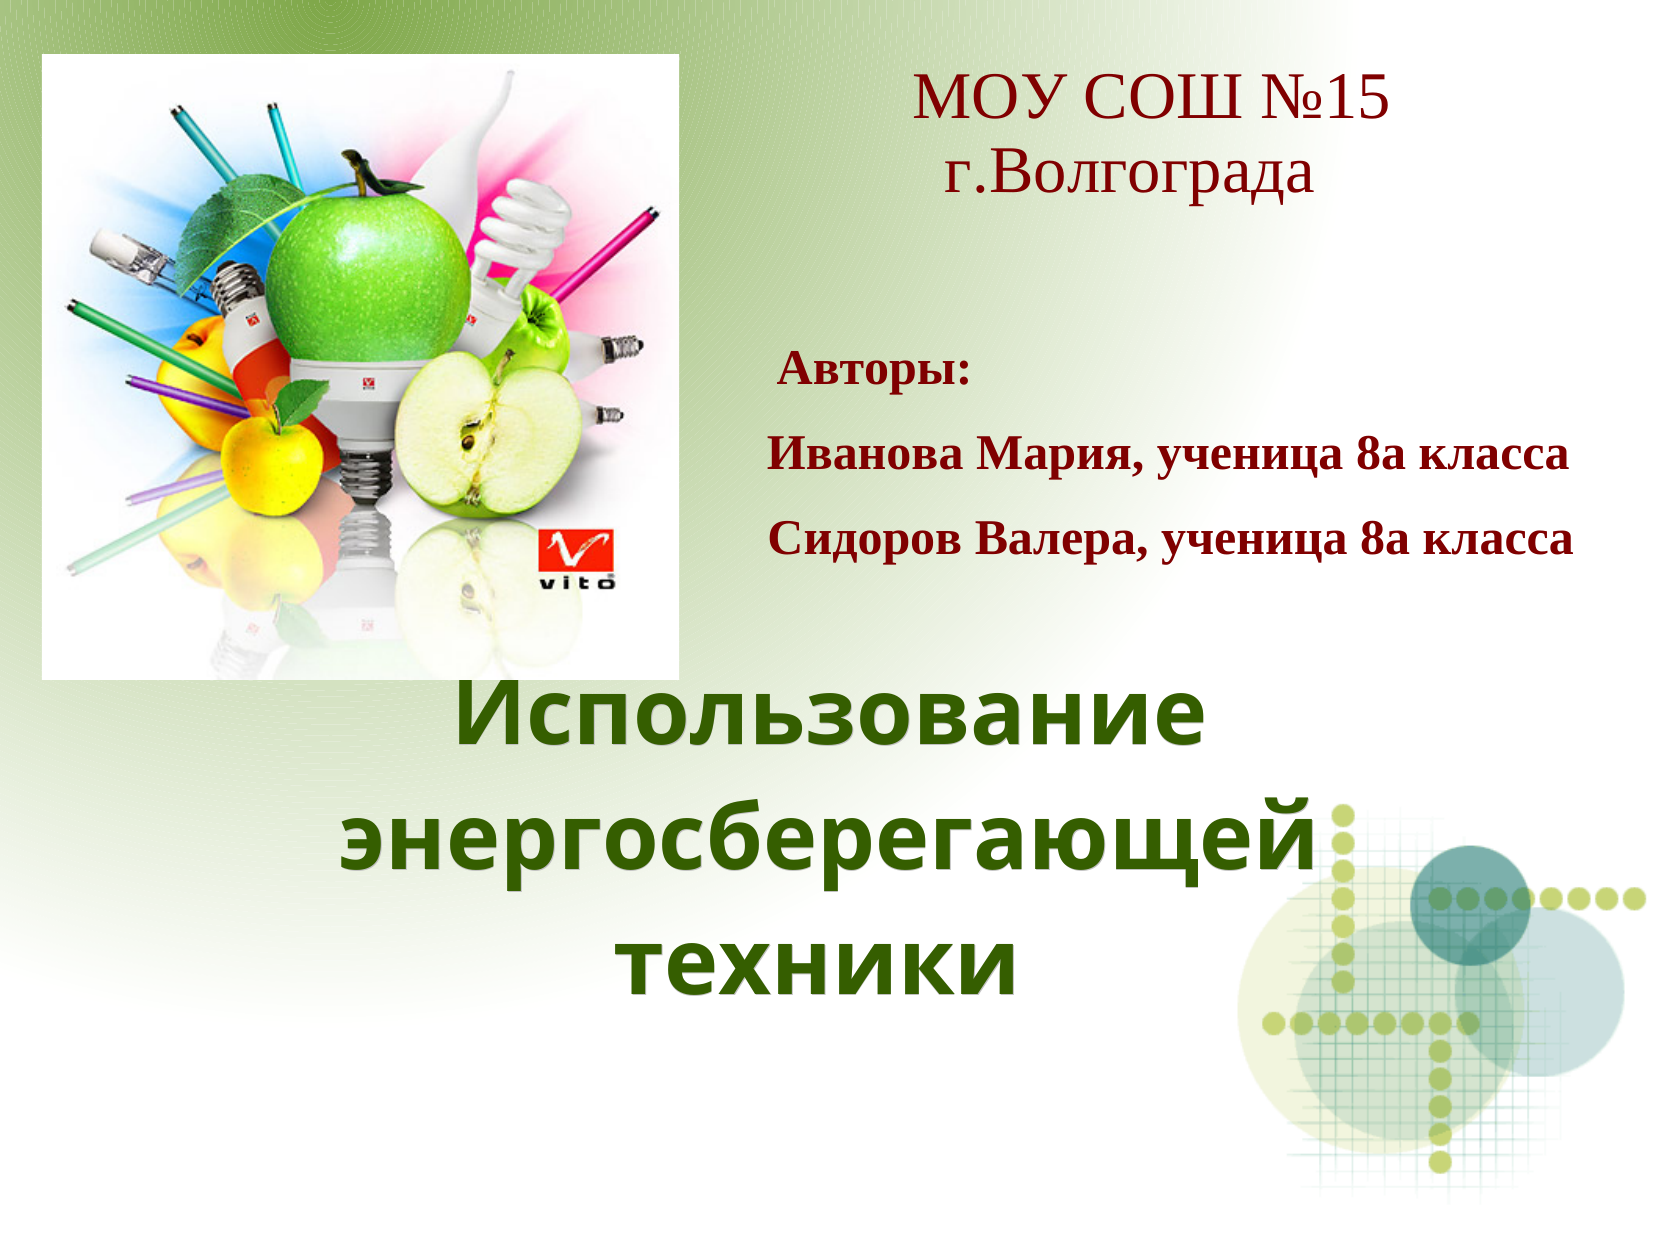

МОУ СОШ №15 г.Волгограда
Авторы:
 Иванова Мария, ученица 8а класса
 Сидоров Валера, ученица 8а класса
# Использование энергосберегающей техники